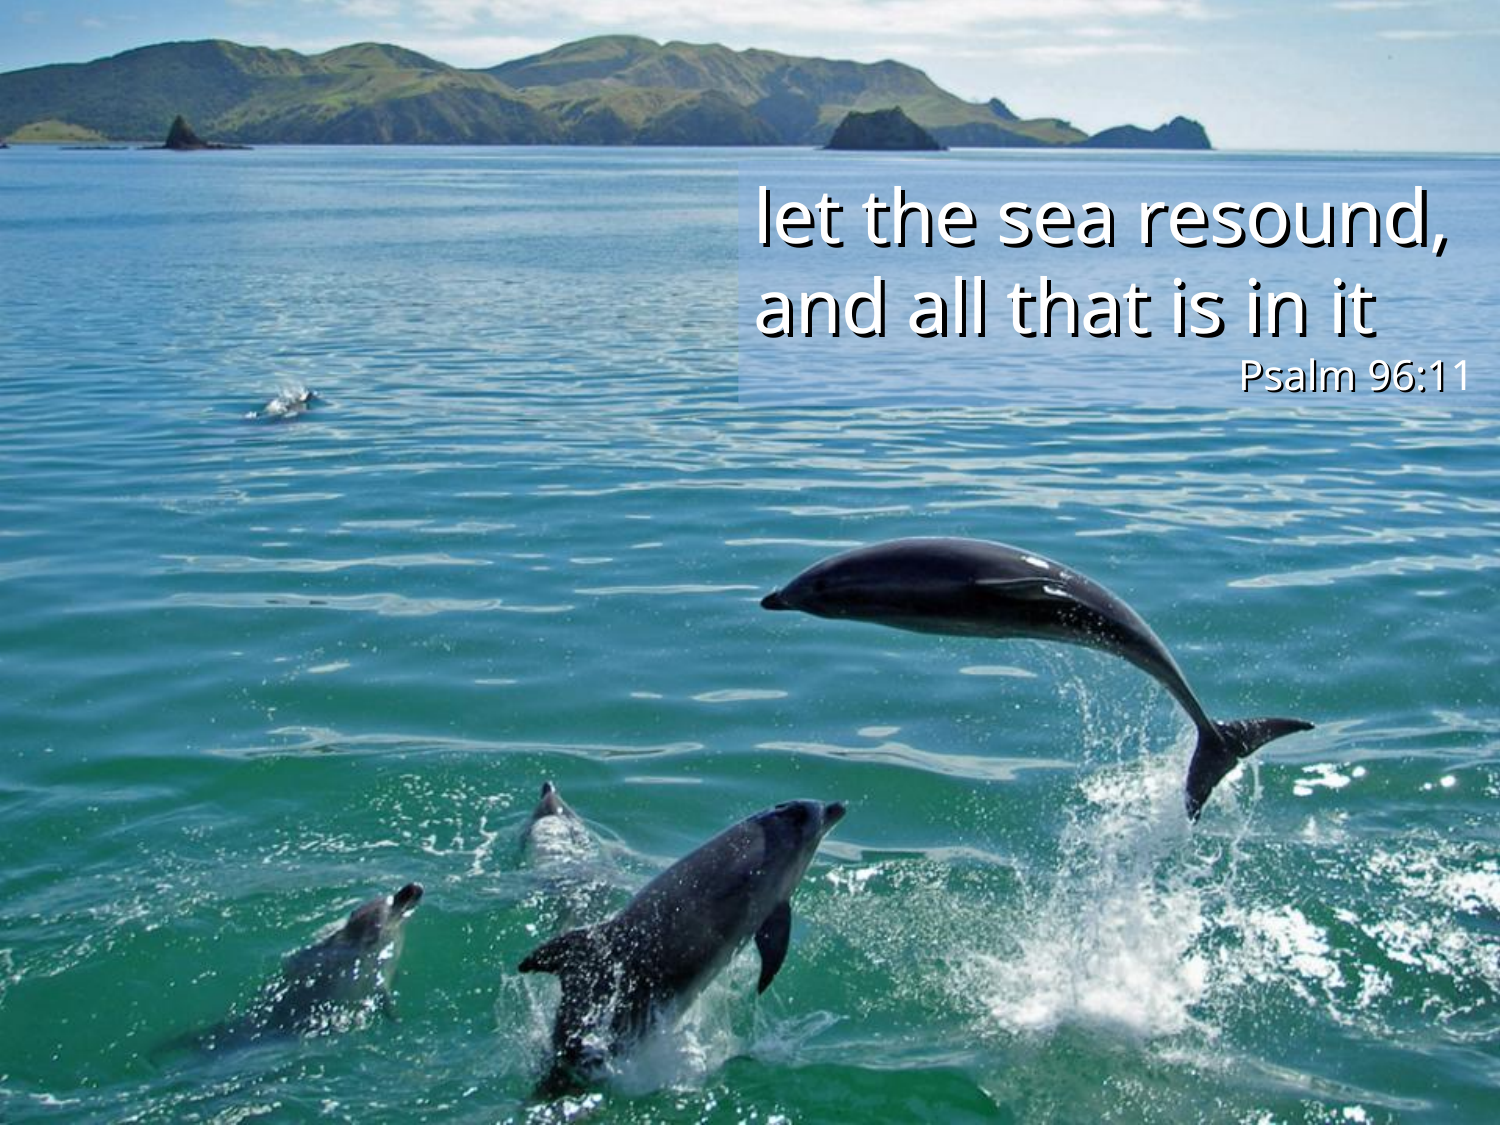

let the sea resound,
and all that is in it
Psalm 96:11